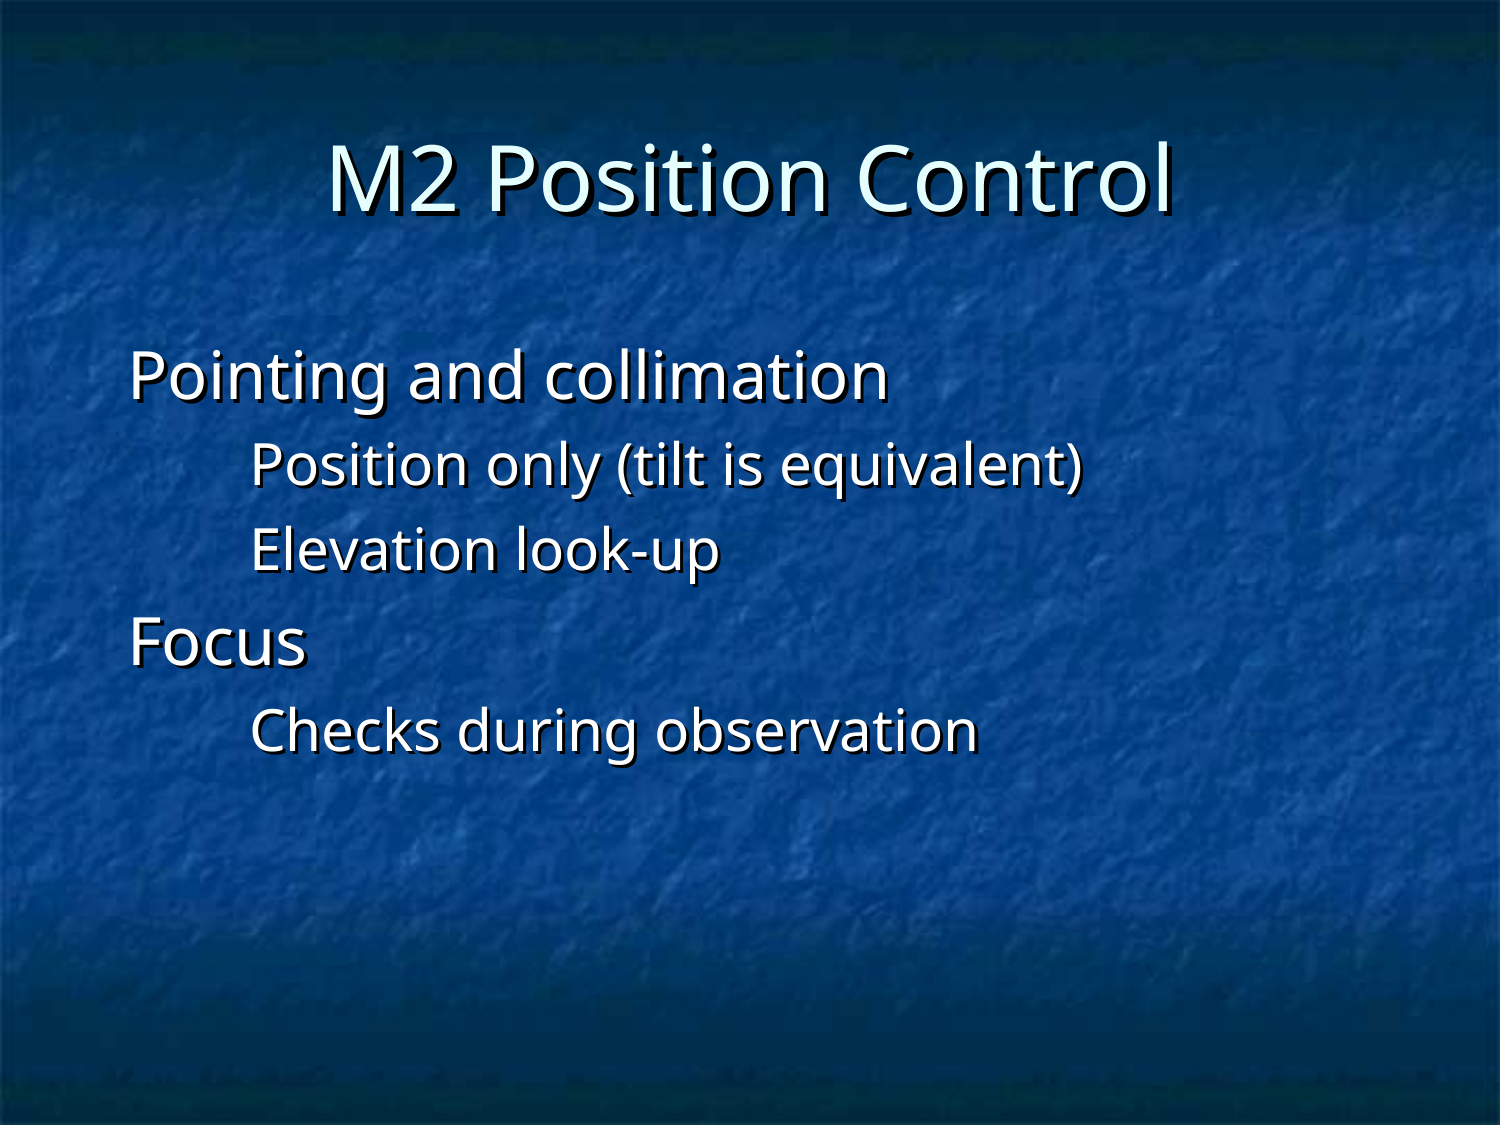

# M2 Position Control
Pointing and collimation
Position only (tilt is equivalent)
Elevation look-up
Focus
Checks during observation